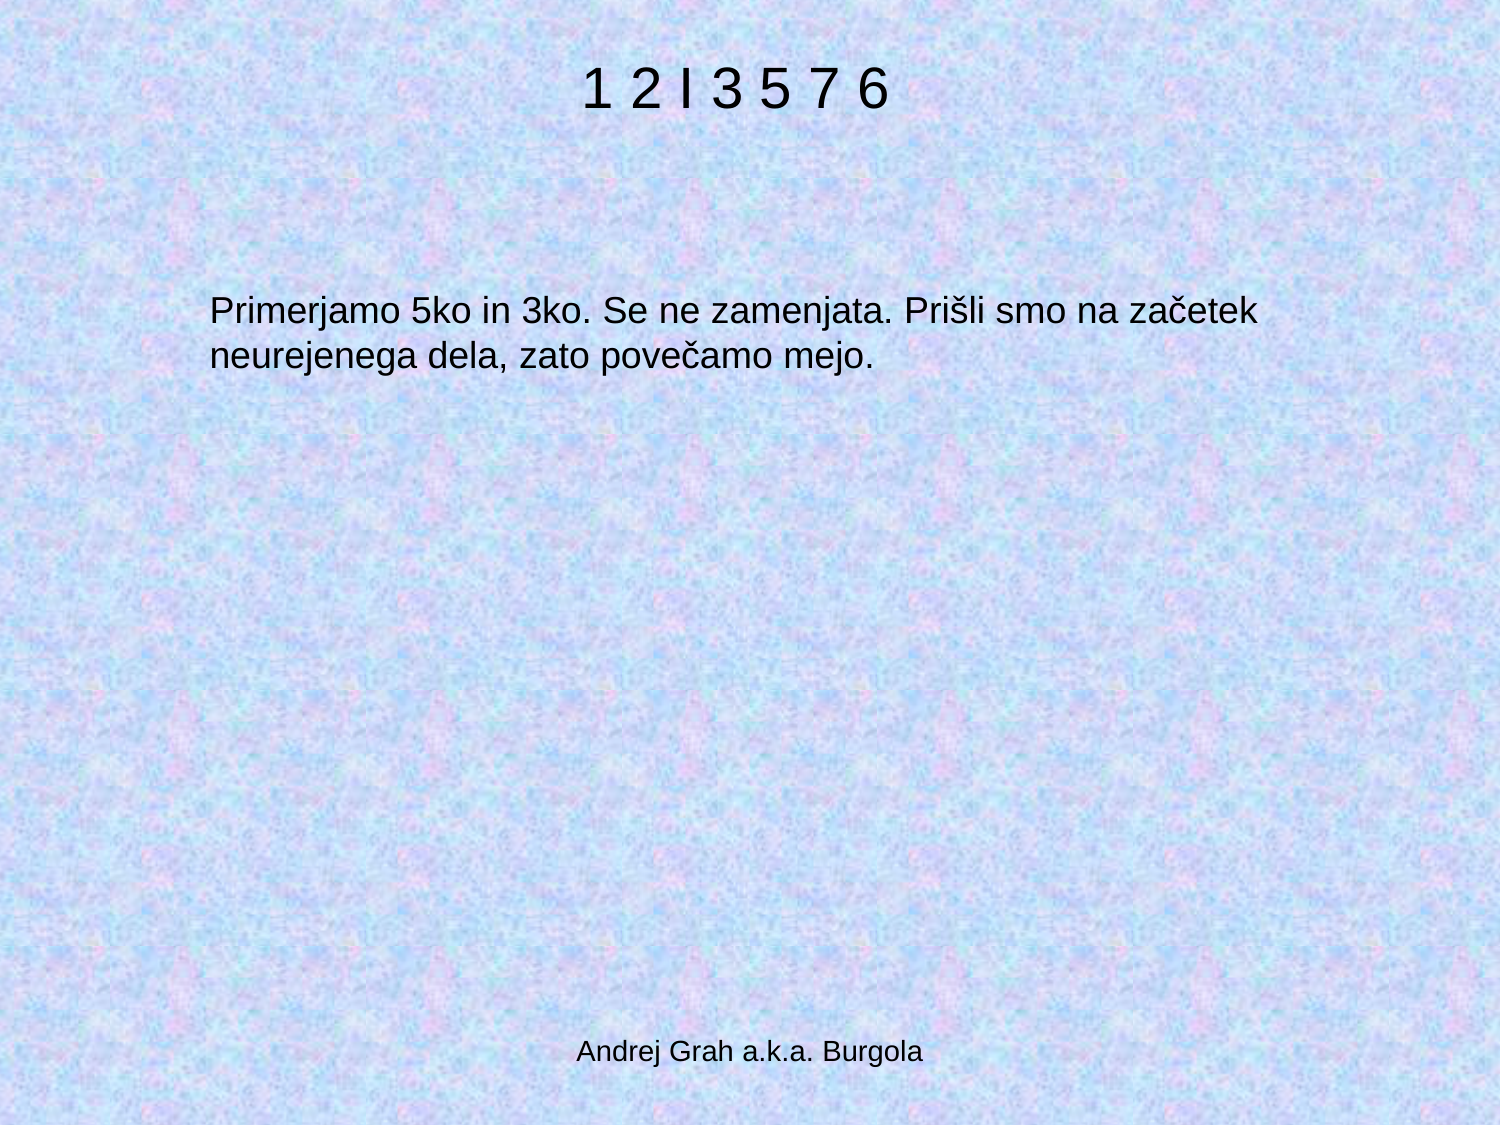

1 2 I 3 5 7 6
Primerjamo 5ko in 3ko. Se ne zamenjata. Prišli smo na začetek neurejenega dela, zato povečamo mejo.
Andrej Grah a.k.a. Burgola